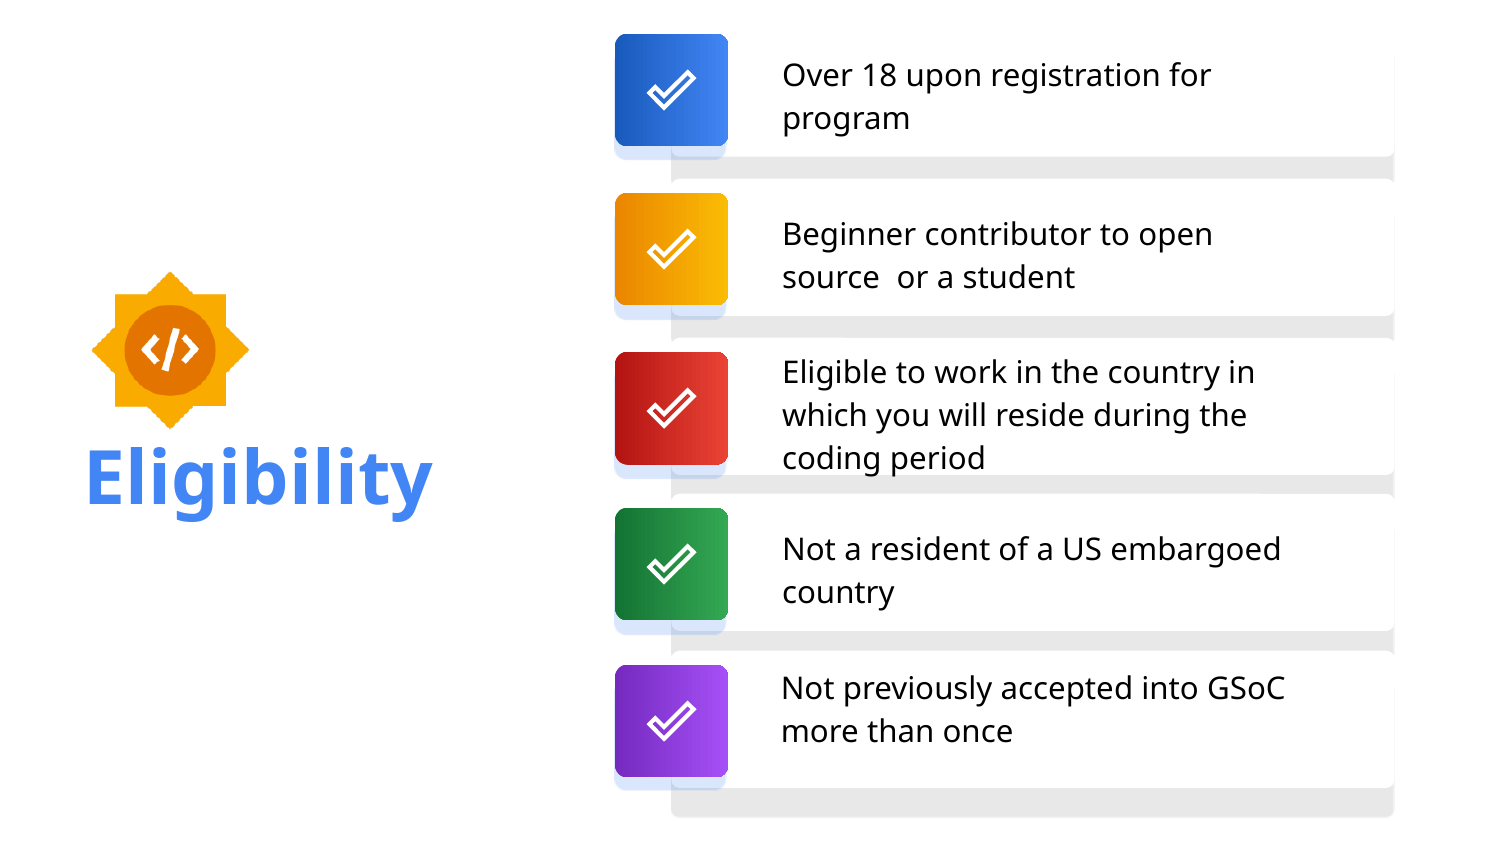

Over 18 upon registration for program
Beginner contributor to open source or a student
Eligible to work in the country in which you will reside during the coding period
# Eligibility
Not a resident of a US embargoed country
Not previously accepted into GSoC more than once